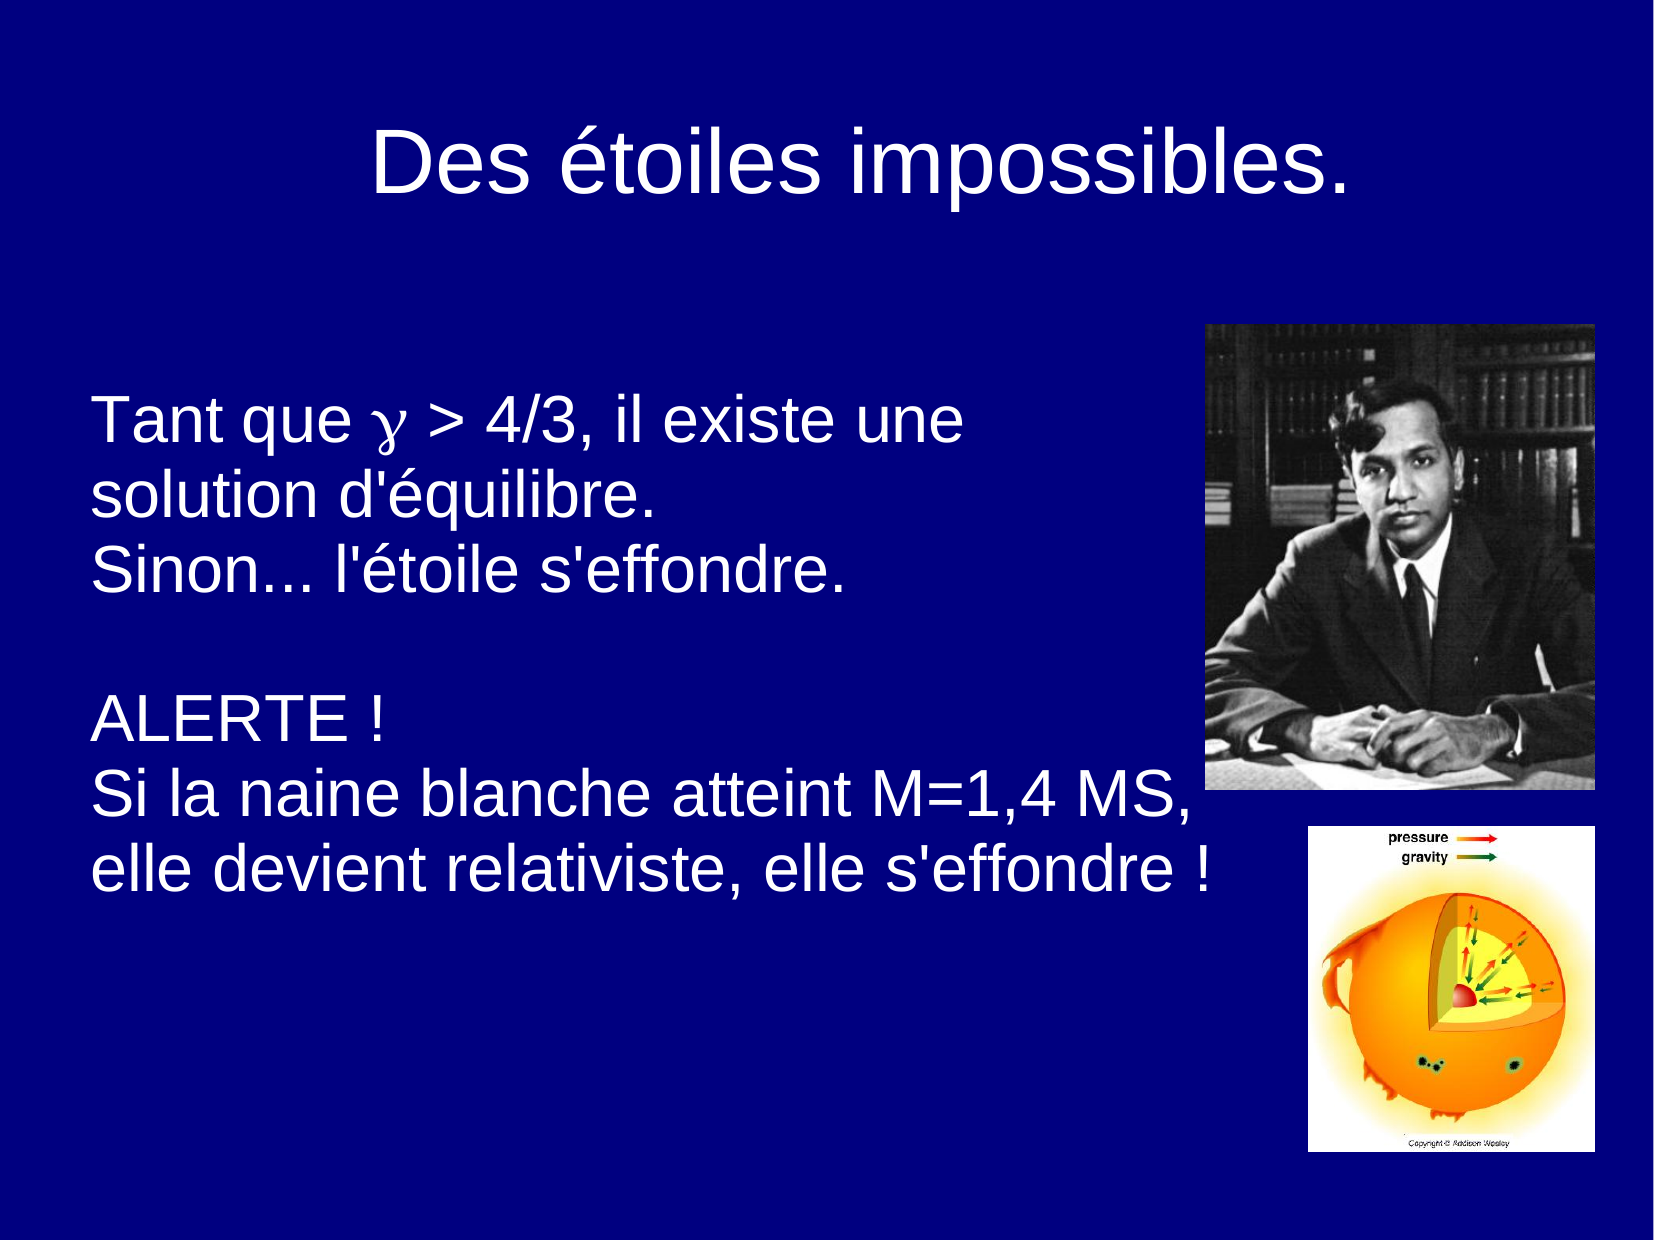

# Des étoiles impossibles.
Tant que g > 4/3, il existe une
solution d'équilibre.
Sinon... l'étoile s'effondre.
ALERTE !
Si la naine blanche atteint M=1,4 MS,
elle devient relativiste, elle s'effondre !